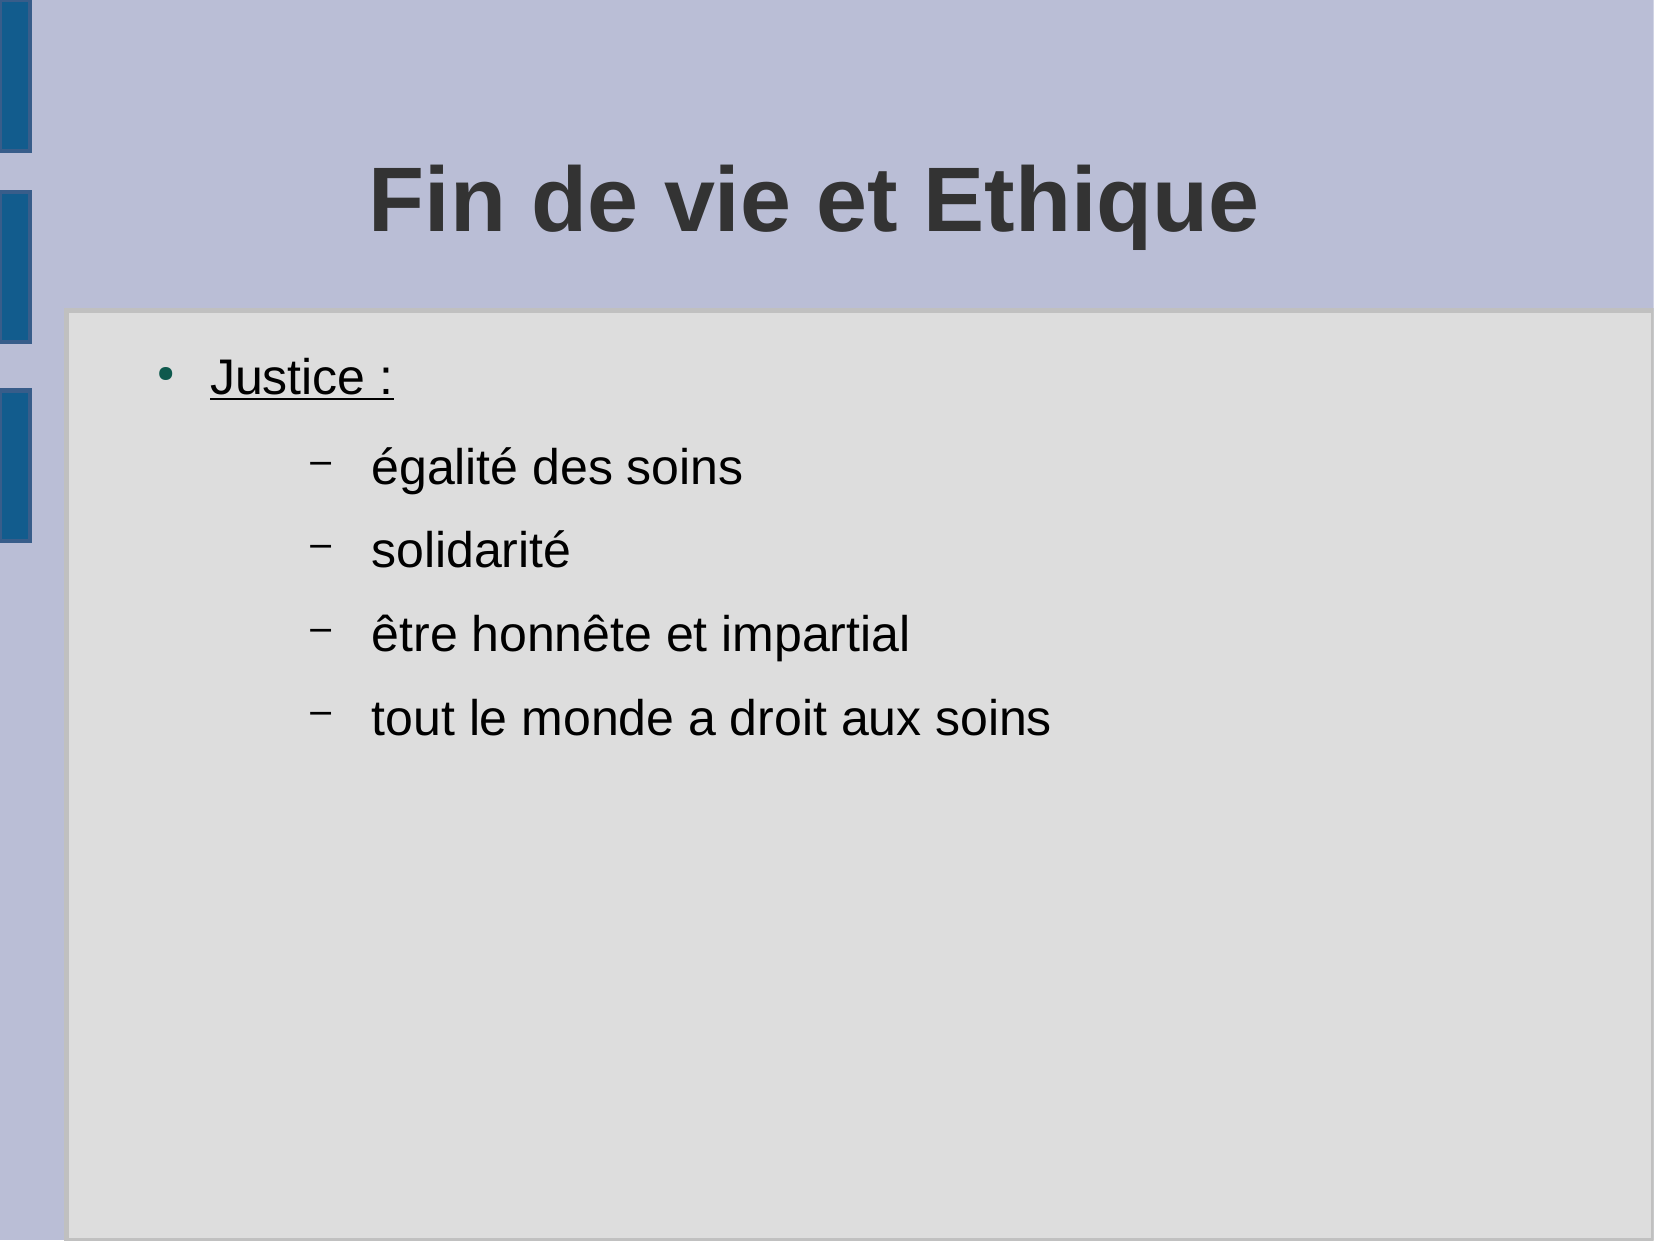

# Fin de vie et Ethique
Justice :
 égalité des soins
 solidarité
 être honnête et impartial
 tout le monde a droit aux soins